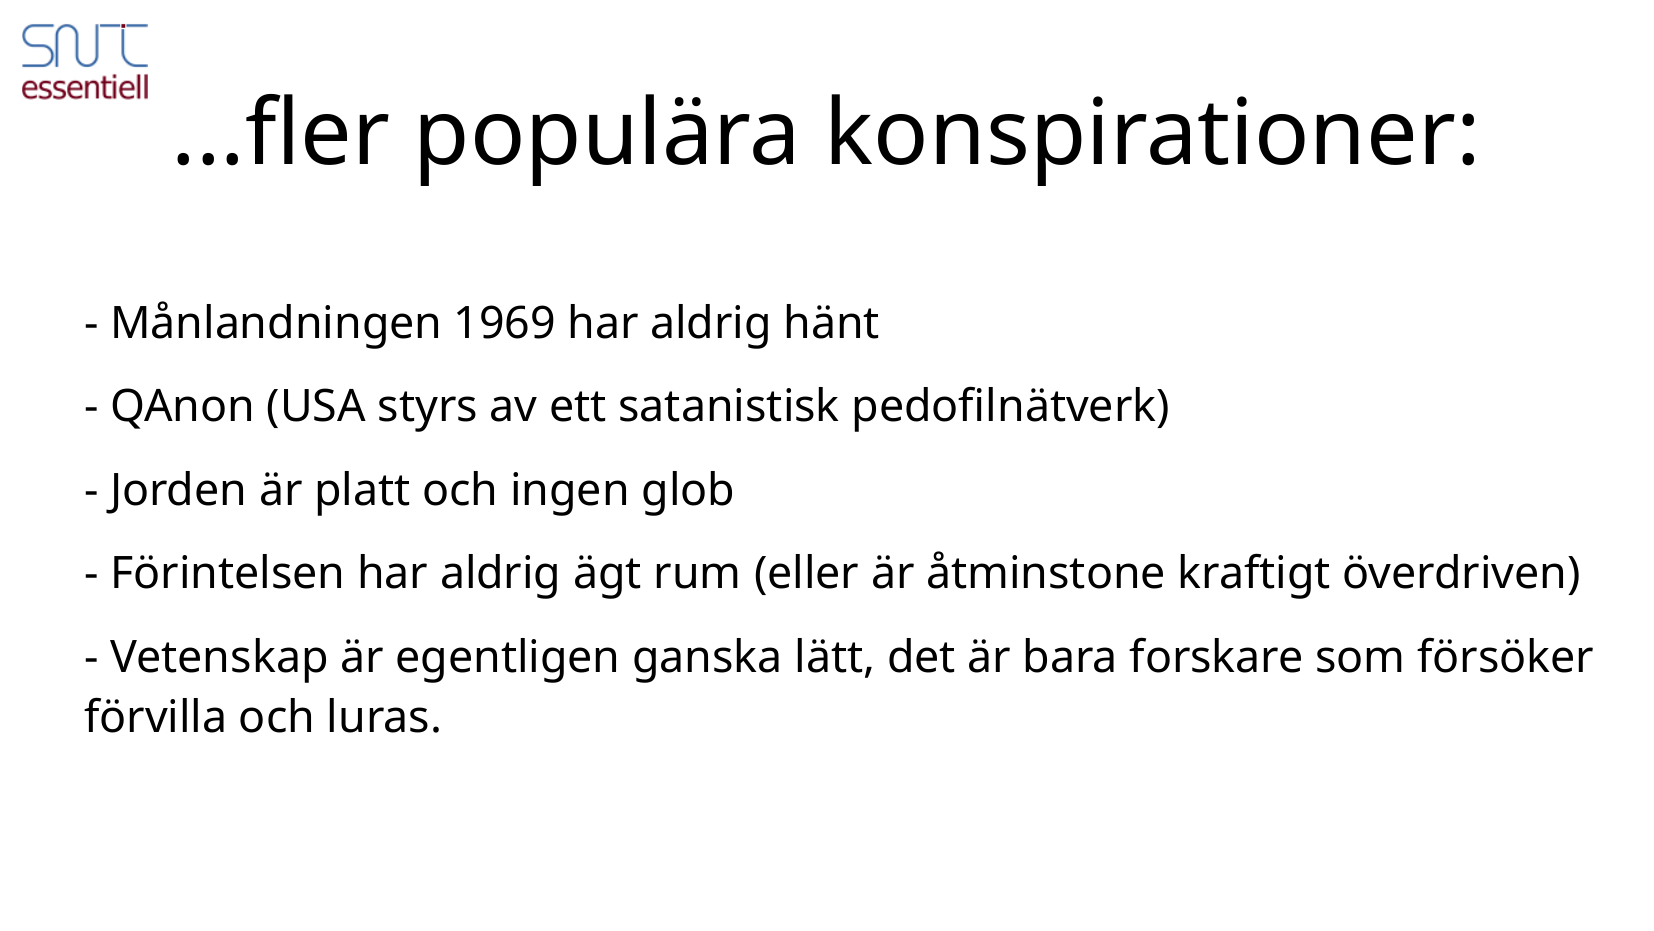

# ...fler populära konspirationer:
- Månlandningen 1969 har aldrig hänt
- QAnon (USA styrs av ett satanistisk pedofilnätverk)
- Jorden är platt och ingen glob
- Förintelsen har aldrig ägt rum (eller är åtminstone kraftigt överdriven)
- Vetenskap är egentligen ganska lätt, det är bara forskare som försöker förvilla och luras.